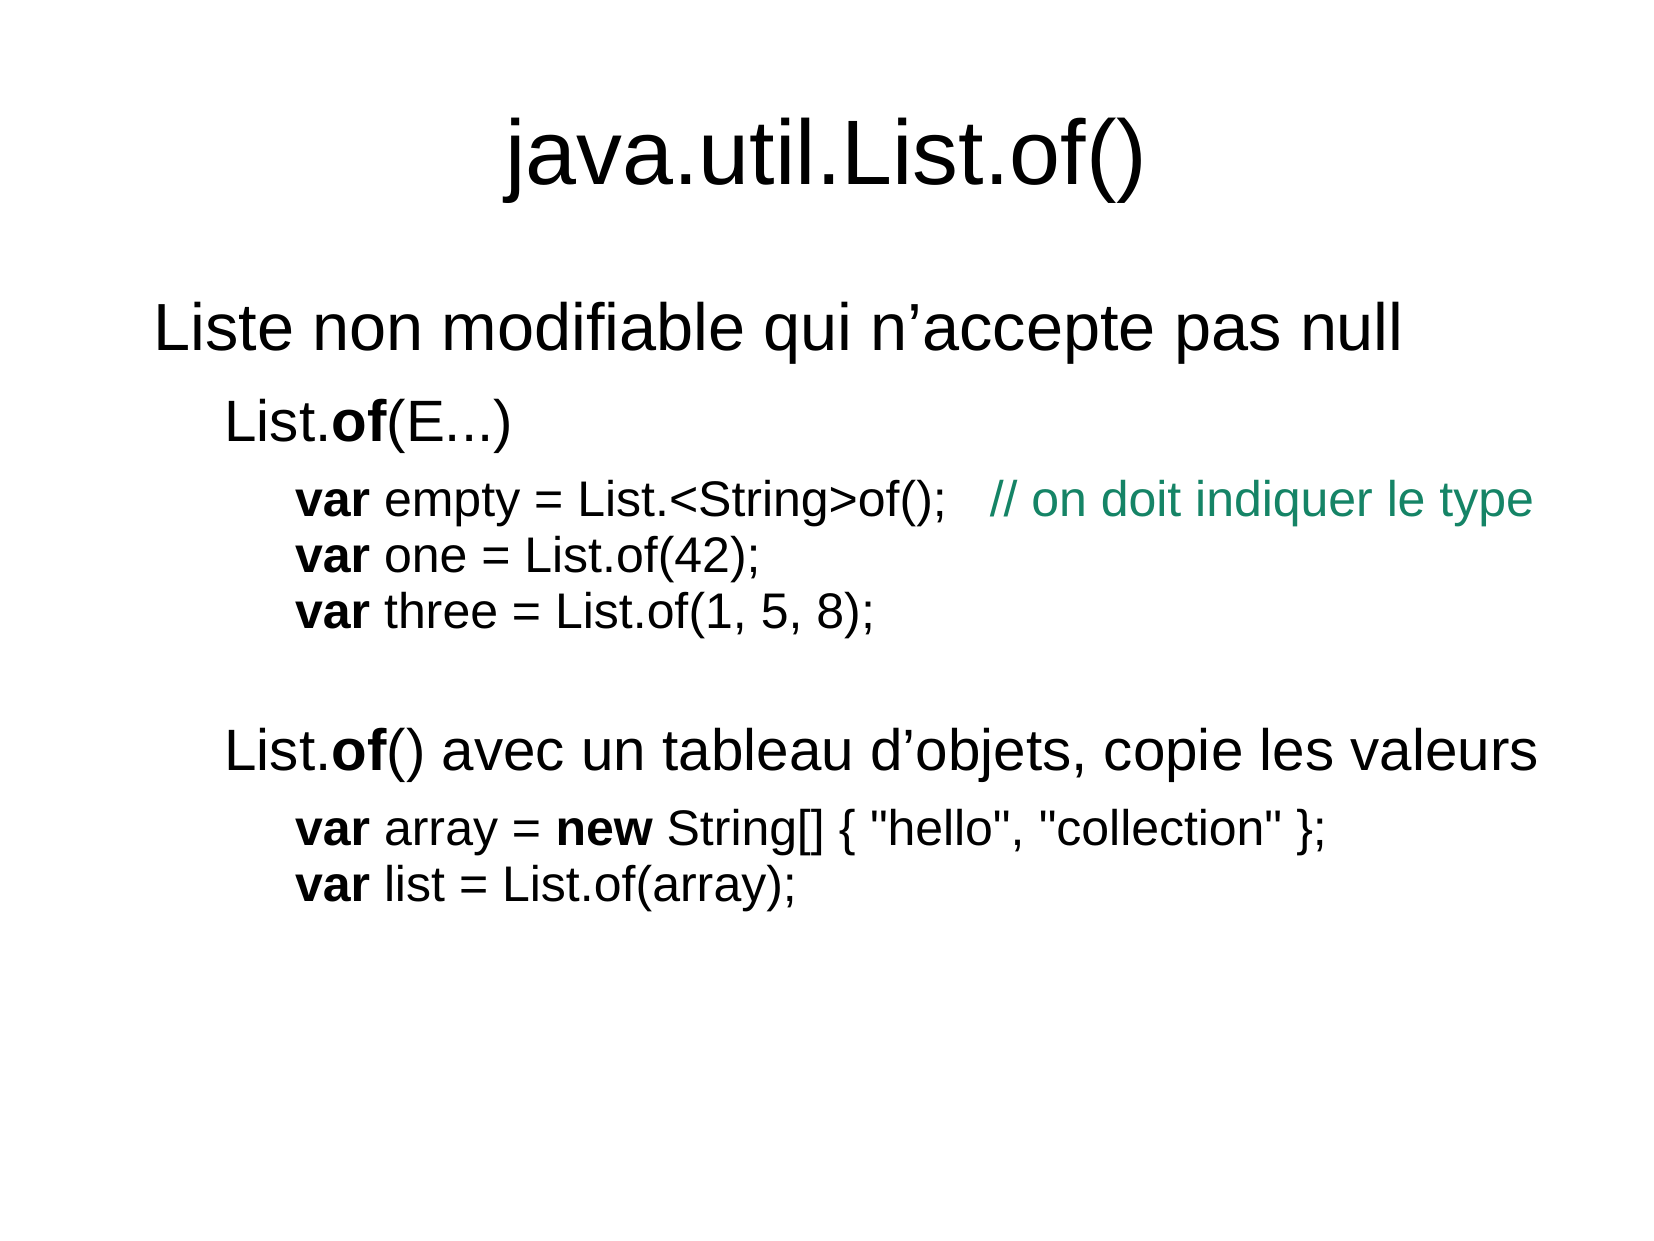

# java.util.List.of()
Liste non modifiable qui n’accepte pas null
List.of(E...)
var empty = List.<String>of(); // on doit indiquer le type
var one = List.of(42);
var three = List.of(1, 5, 8);
List.of() avec un tableau d’objets, copie les valeurs
var array = new String[] { "hello", "collection" };
var list = List.of(array);